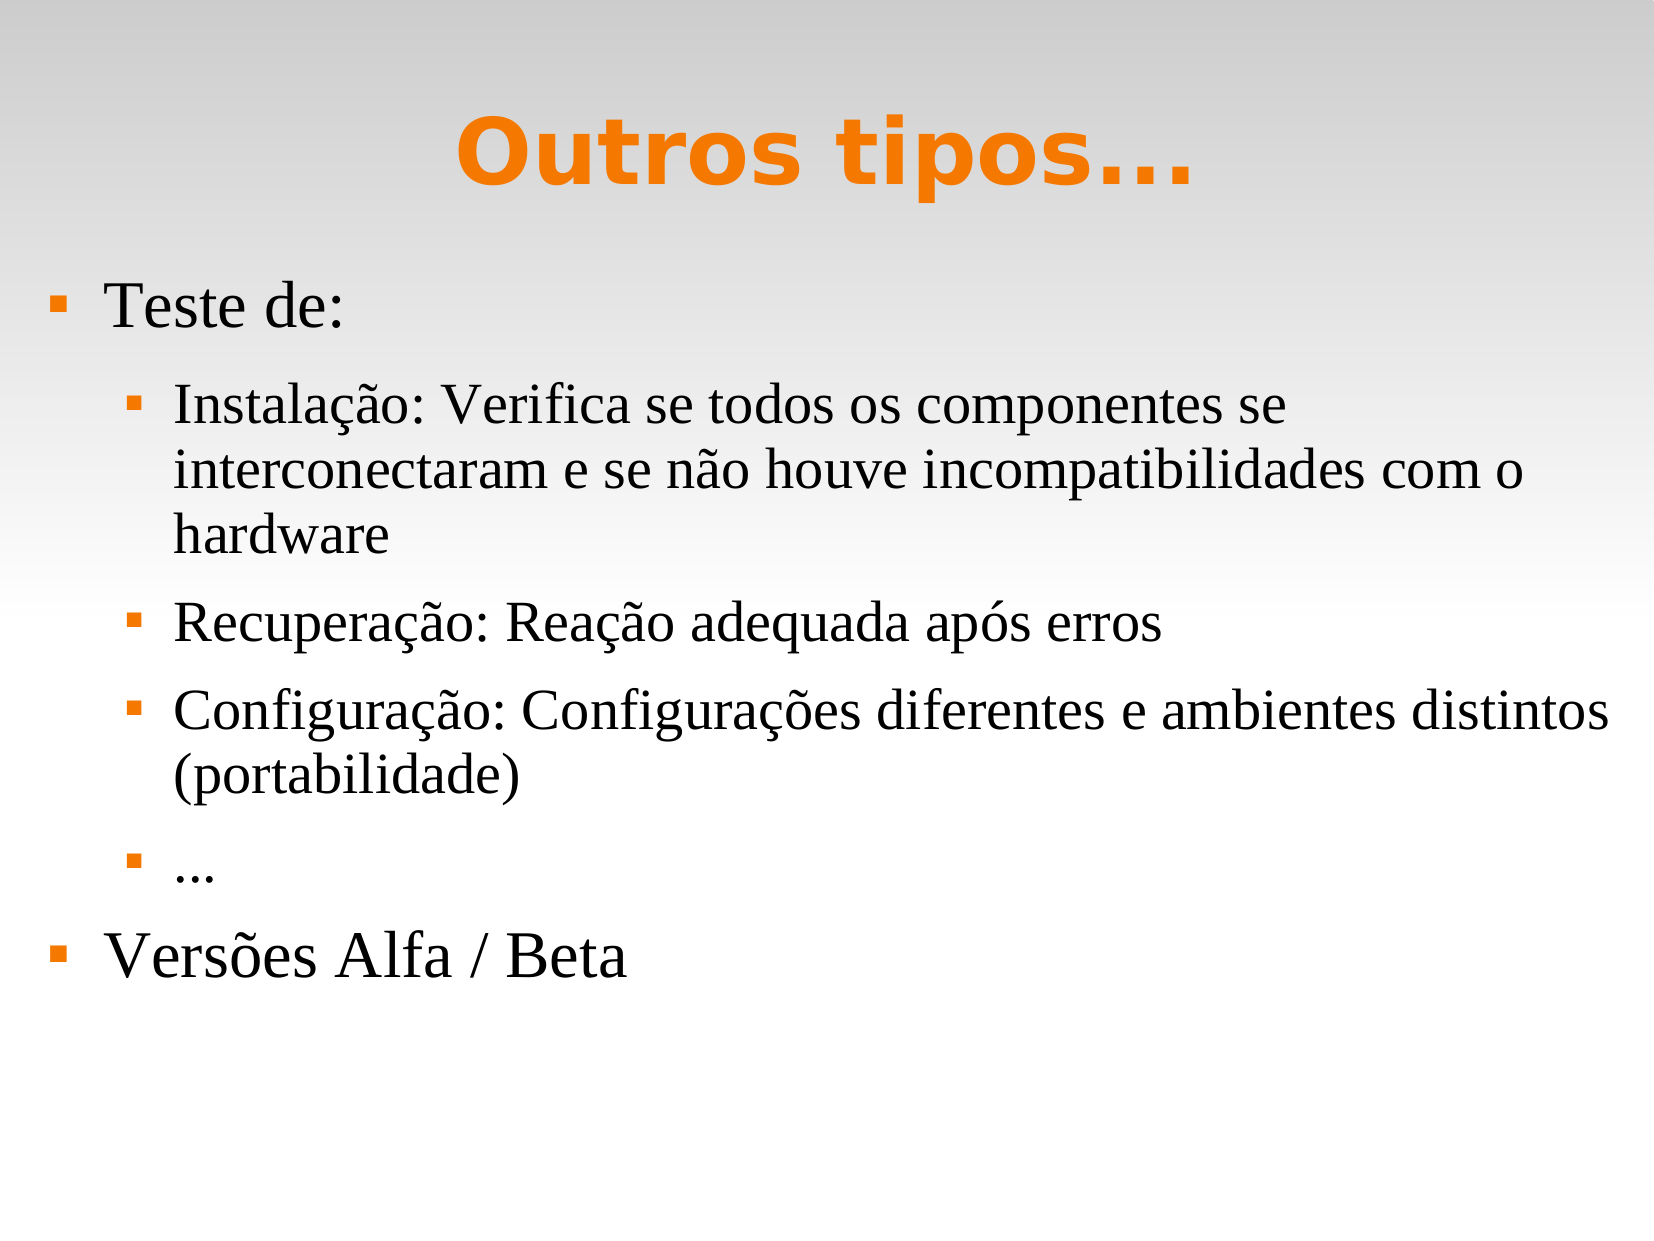

# Outros tipos...
Teste de:
Instalação: Verifica se todos os componentes se interconectaram e se não houve incompatibilidades com o hardware
Recuperação: Reação adequada após erros
Configuração: Configurações diferentes e ambientes distintos (portabilidade)
...
Versões Alfa / Beta